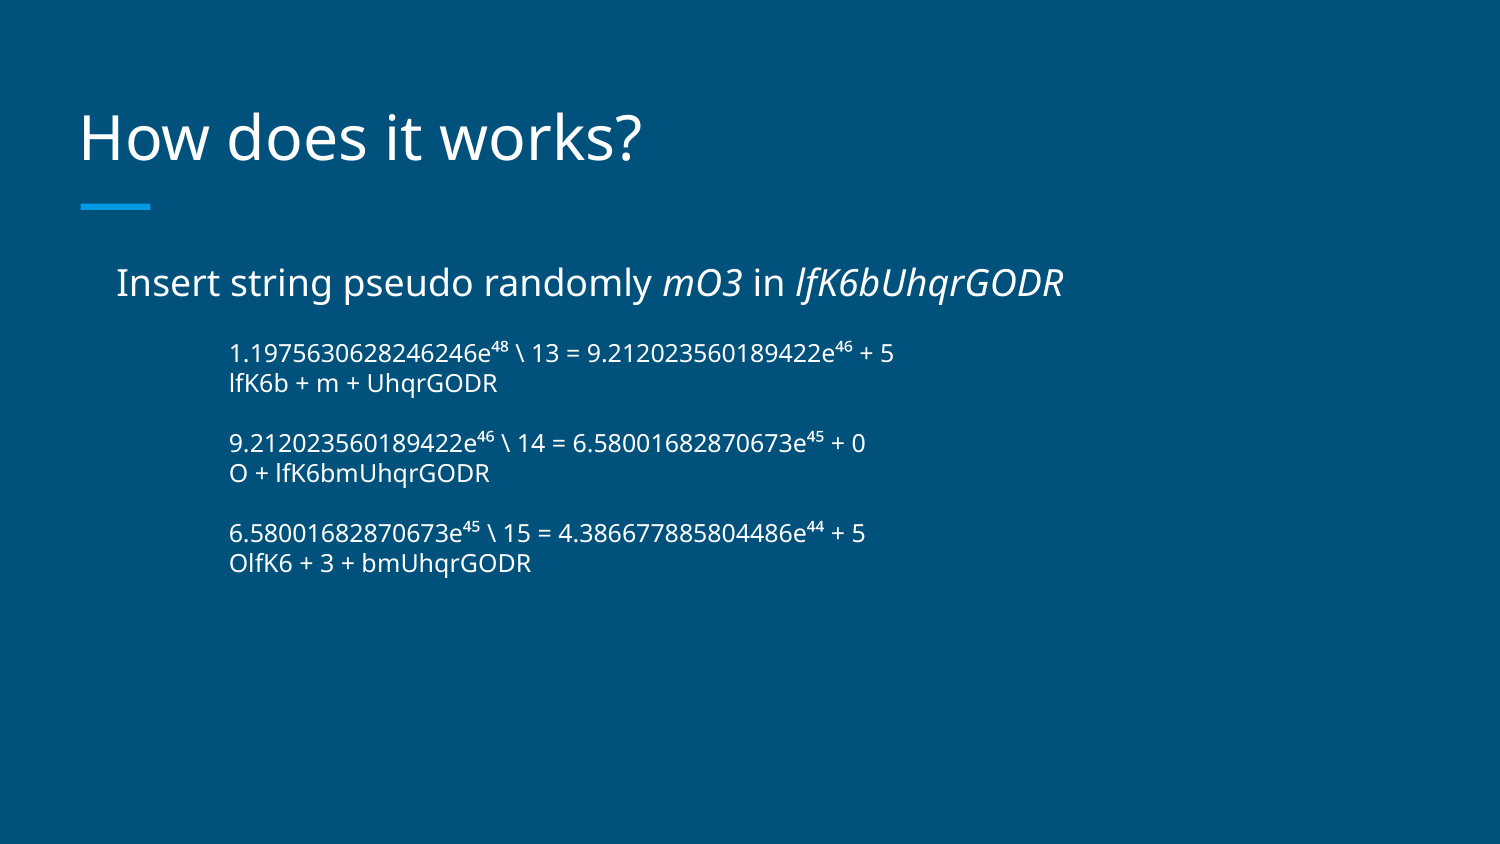

# How does it works?
Insert string pseudo randomly mO3 in lfK6bUhqrGODR
1.1975630628246246e⁴⁸ \ 13 = 9.212023560189422e⁴⁶ + 5
	lfK6b + m + UhqrGODR
	9.212023560189422e⁴⁶ \ 14 = 6.58001682870673e⁴⁵ + 0
	O + lfK6bmUhqrGODR
	6.58001682870673e⁴⁵ \ 15 = 4.386677885804486e⁴⁴ + 5
	OlfK6 + 3 + bmUhqrGODR